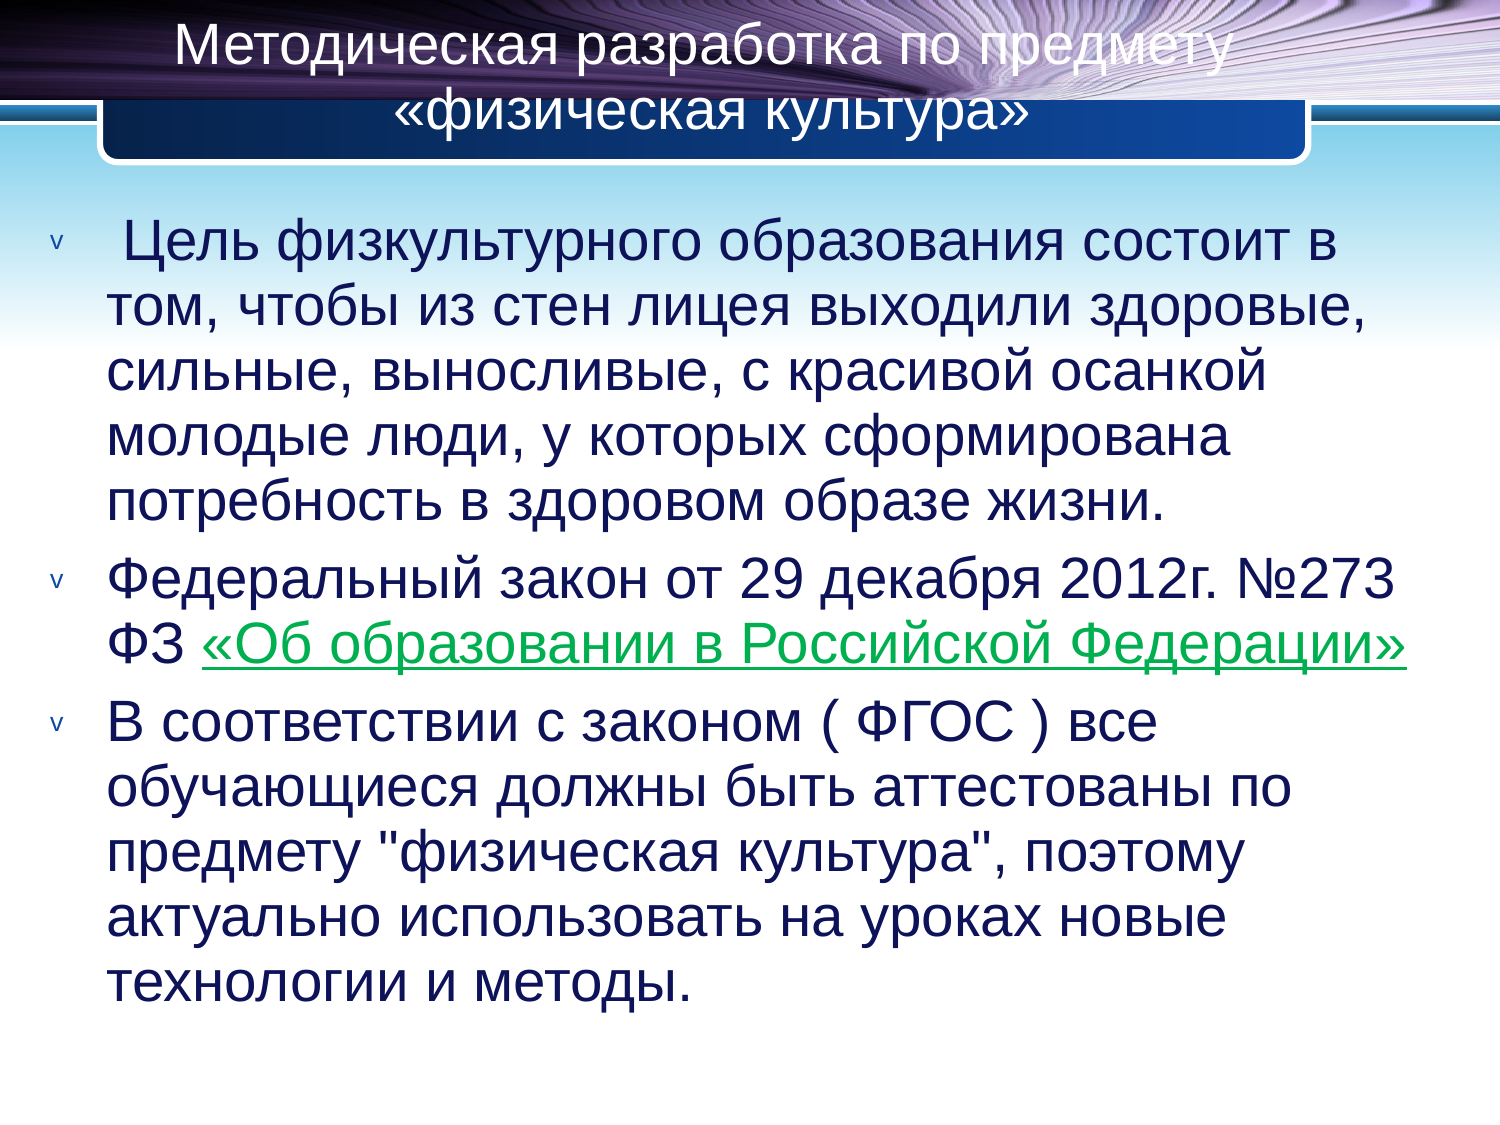

# Методическая разработка по предмету «физическая культура»
 Цель физкультурного образования состоит в том, чтобы из стен лицея выходили здоровые, сильные, выносливые, с красивой осанкой молодые люди, у которых сформирована потребность в здоровом образе жизни.
Федеральный закон от 29 декабря 2012г. №273 ФЗ «Об образовании в Российской Федерации»
В соответствии с законом ( ФГОС ) все обучающиеся должны быть аттестованы по предмету "физическая культура", поэтому актуально использовать на уроках новые технологии и методы.